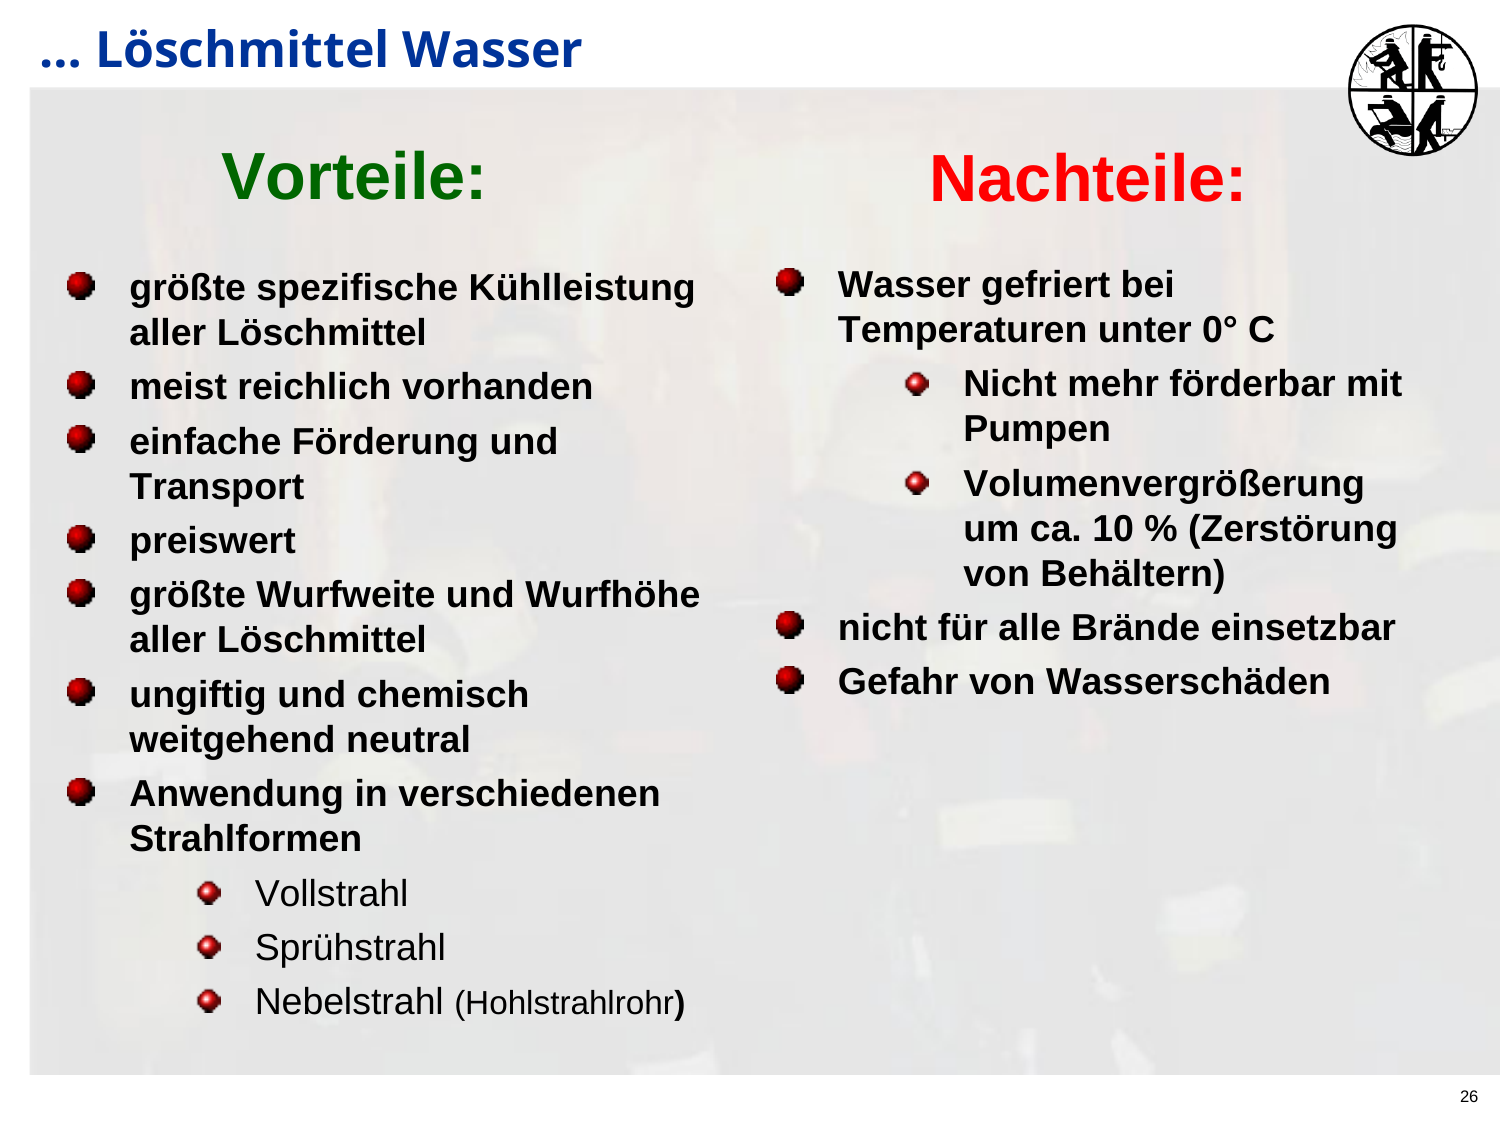

# … Löschmittel Wasser
Vorteile:
Nachteile:
Wasser gefriert bei Temperaturen unter 0° C
Nicht mehr förderbar mit Pumpen
Volumenvergrößerung um ca. 10 % (Zerstörung von Behältern)
nicht für alle Brände einsetzbar
Gefahr von Wasserschäden
größte spezifische Kühlleistung aller Löschmittel
meist reichlich vorhanden
einfache Förderung und Transport
preiswert
größte Wurfweite und Wurfhöhe aller Löschmittel
ungiftig und chemisch weitgehend neutral
Anwendung in verschiedenen Strahlformen
Vollstrahl
Sprühstrahl
Nebelstrahl (Hohlstrahlrohr)